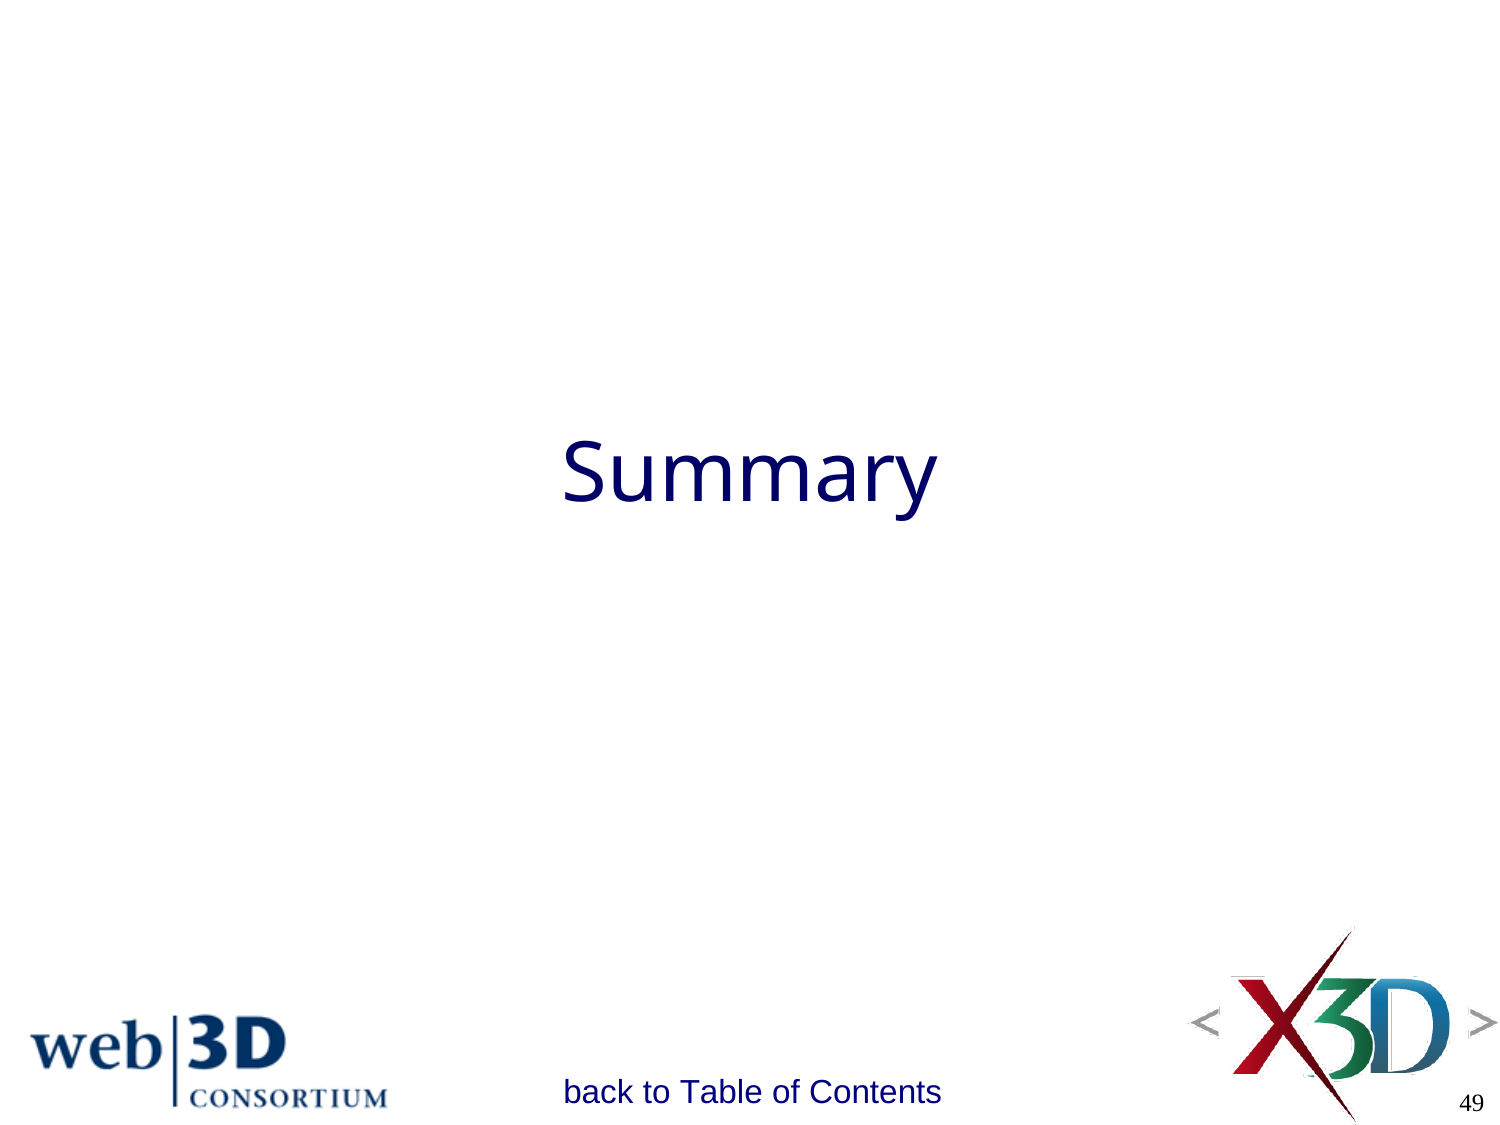

# Summary
back to Table of Contents